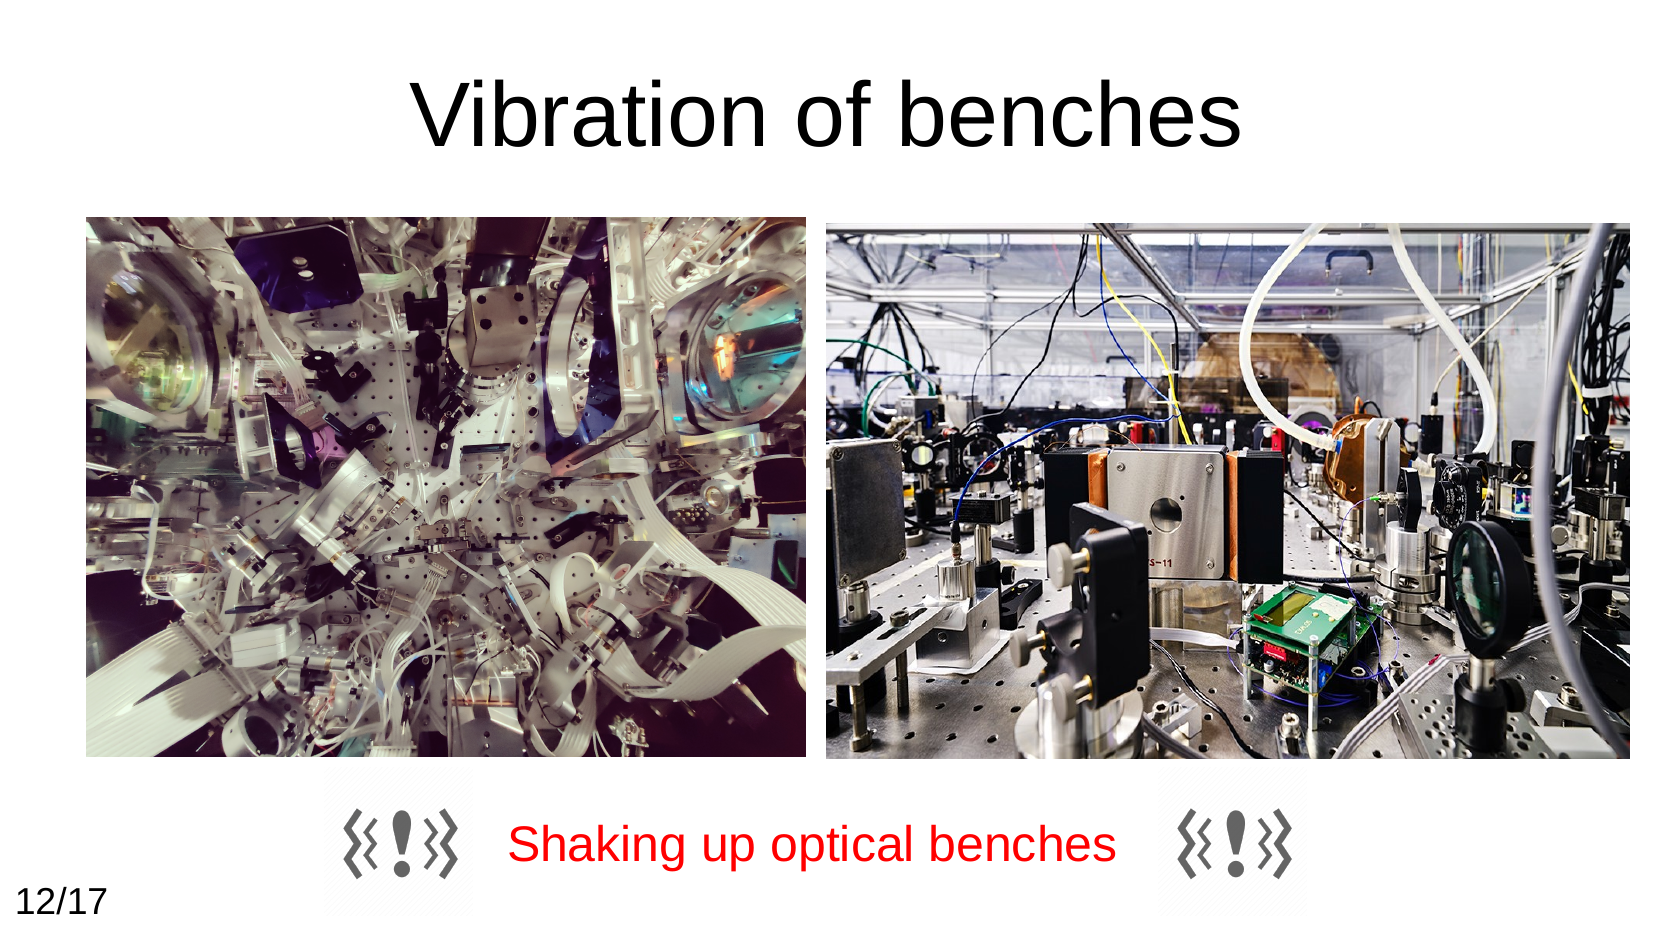

# Vibration of benches
Shaking up optical benches